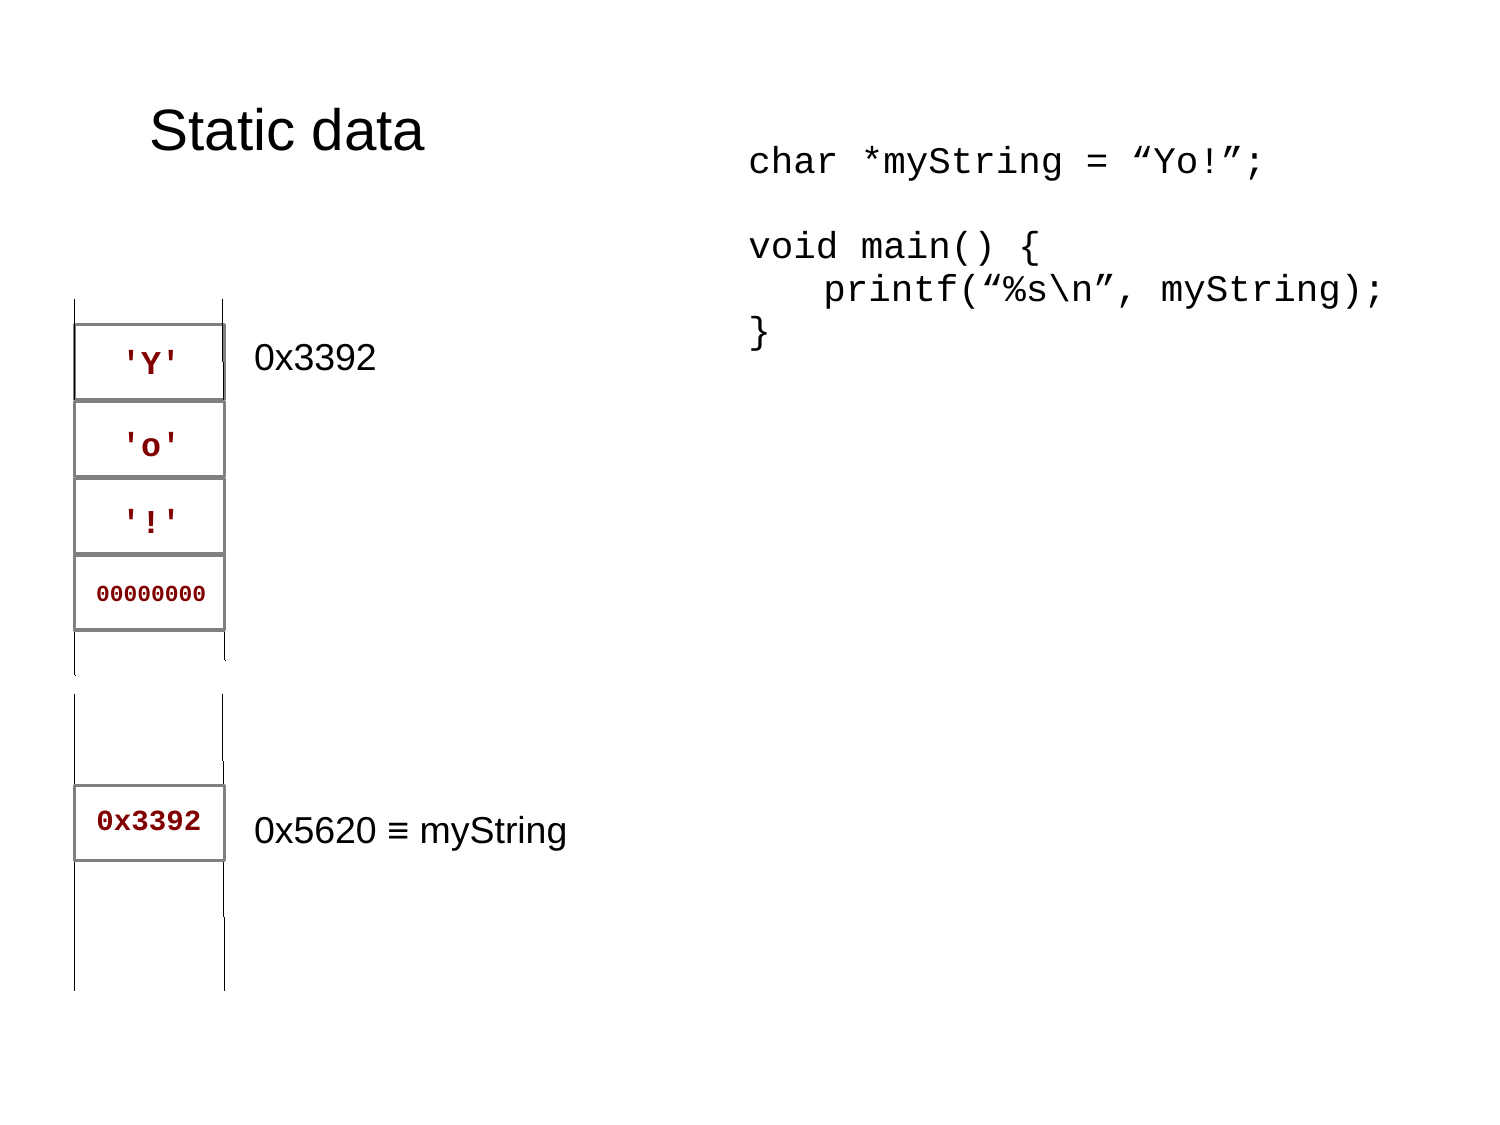

Static data
char *myString = “Yo!”;
void main() {
	printf(“%s\n”, myString);
}
0x3392
'Y'
'o'
'!'
00000000
0x3392
0x5620 ≡ myString